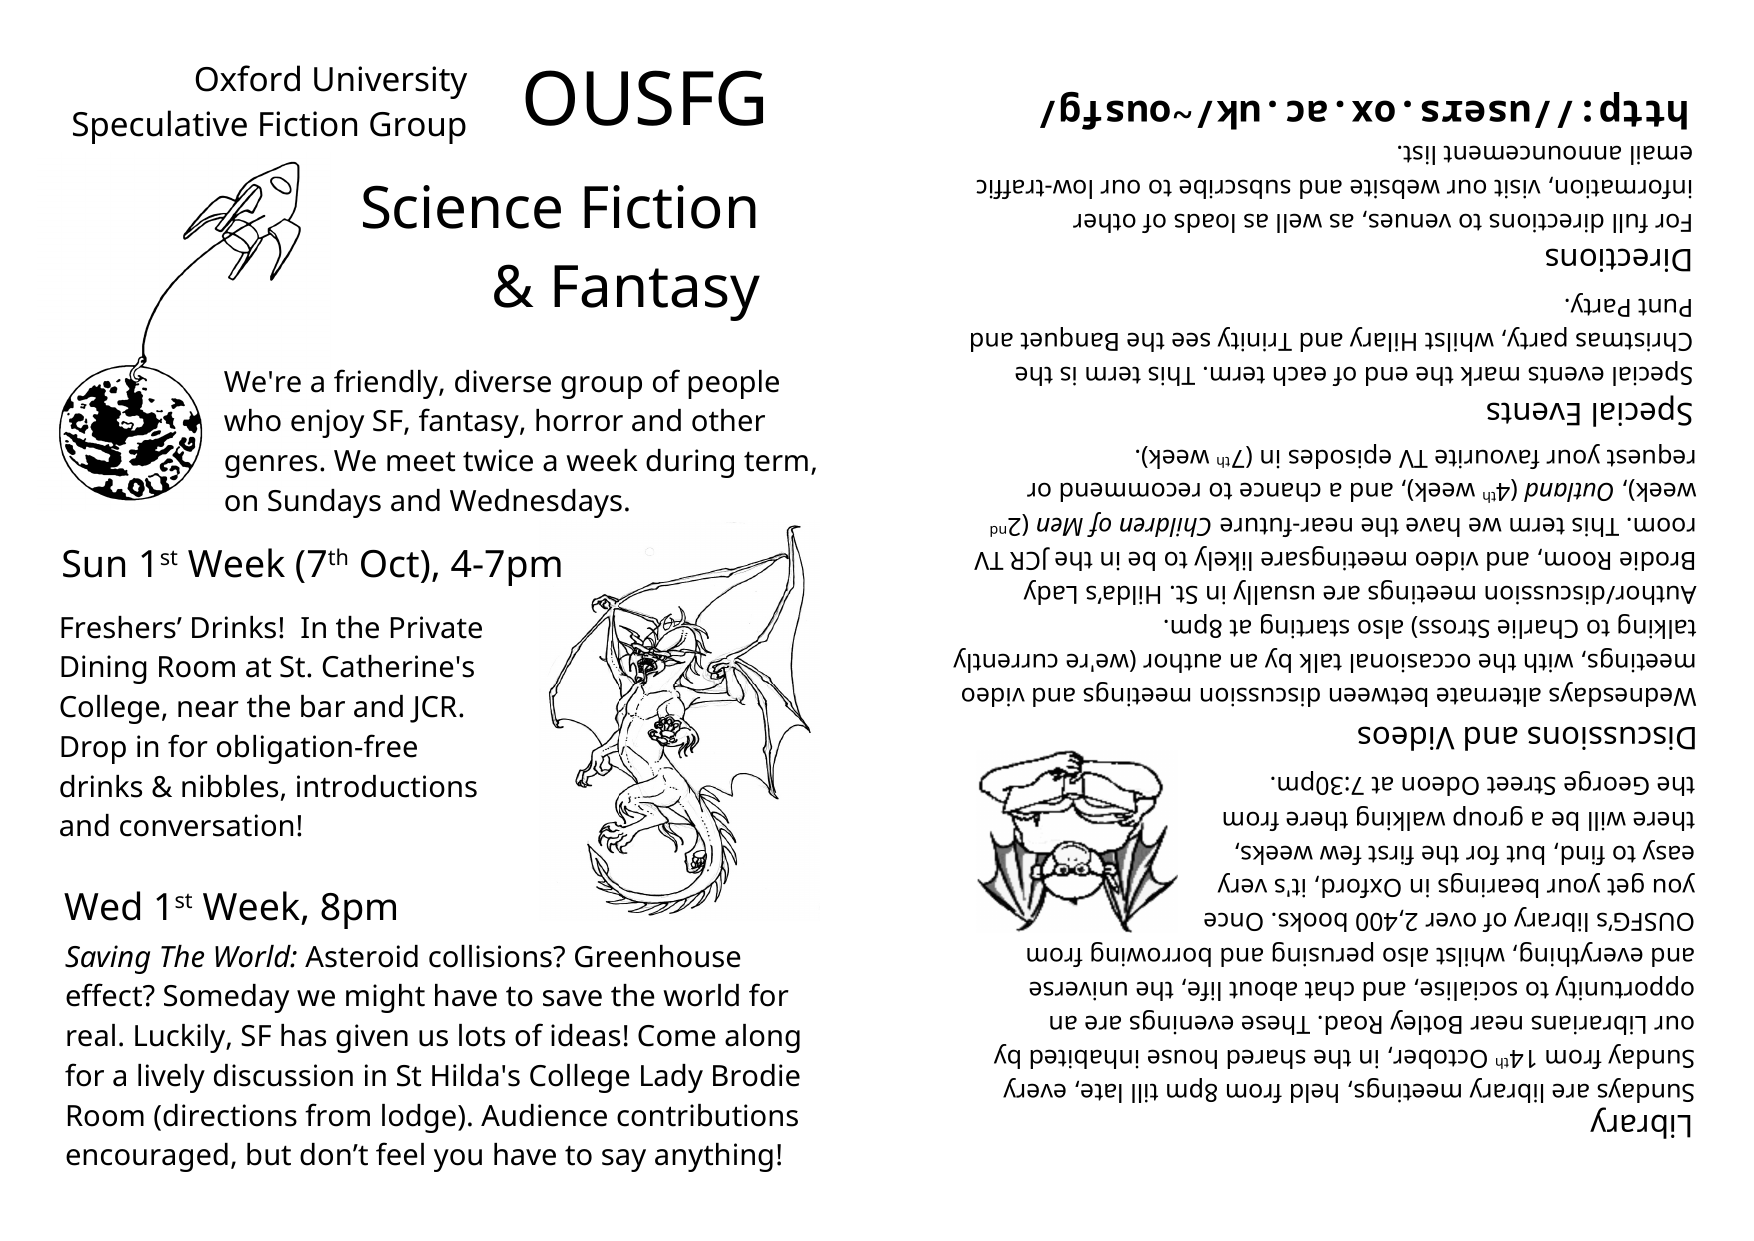

OUSFG
Oxford University
Speculative Fiction Group
We're a friendly, diverse group of people who enjoy SF, fantasy, horror and other genres. We meet twice a week during term, on Sundays and Wednesdays.
Sun 1st Week (7th Oct), 4-7pm
Freshers’ Drinks! In the Private Dining Room at St. Catherine's College, near the bar and JCR. Drop in for obligation-free drinks & nibbles, introductions and conversation!
Wed 1st Week, 8pm
Saving The World: Asteroid collisions? Greenhouse effect? Someday we might have to save the world for real. Luckily, SF has given us lots of ideas! Come along for a lively discussion in St Hilda's College Lady Brodie Room (directions from lodge). Audience contributions encouraged, but don’t feel you have to say anything!
http://users.ox.ac.uk/~ousfg/
For full directions to venues, as well as loads of other information, visit our website and subscribe to our low-traffic email announcement list.
Directions
Special events mark the end of each term. This term is the Christmas party, whilst Hilary and Trinity see the Banquet and Punt Party.
Special Events
Wednesdays alternate between discussion meetings and video meetings, with the occasional talk by an author (we're currently talking to Charlie Stross) also starting at 8pm. Author/discussion meetings are usually in St. Hilda’s Lady Brodie Room, and video meetingsare likely to be in the JCR TV room. This term we have the near-future Children of Men (2nd week), Outland (4th week), and a chance to recommend or request your favourite TV episodes in (7th week).
Discussions and Videos
Sundays are library meetings, held from 8pm till late, every Sunday from 14th October, in the shared house inhabited by our Librarians near Botley Road. These evenings are an opportunity to socialise, and chat about life, the universe
and everything, whilst also perusing and borrowing from
OUSFG’s library of over 2,400 books. Once
you get your bearings in Oxford, it's very
easy to find, but for the first few weeks,
there will be a group walking there from
the George Street Odeon at 7:30pm.
Library
Science Fiction
& Fantasy